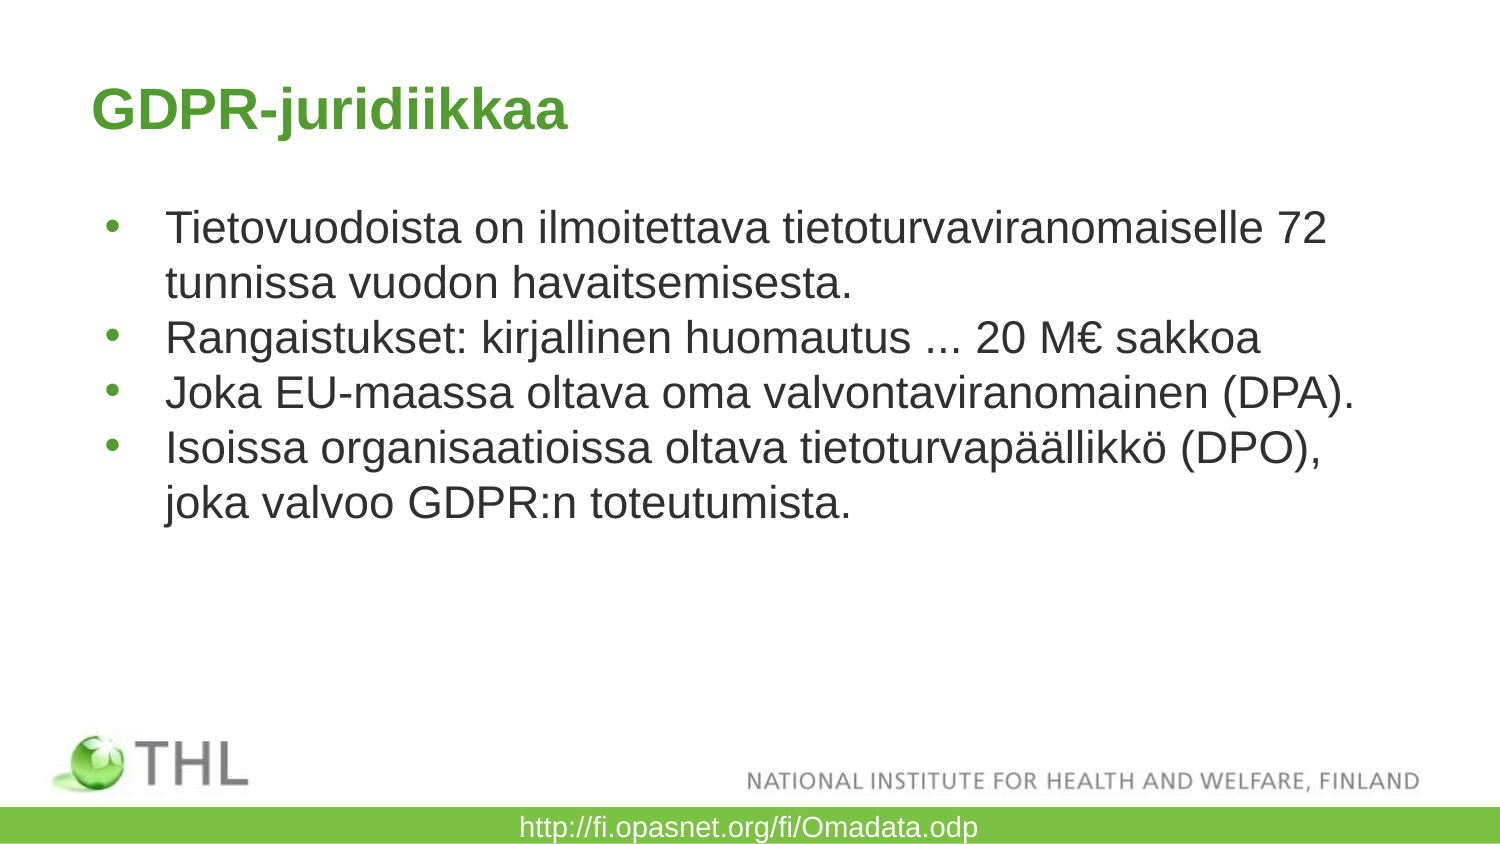

# GDPR-juridiikkaa
Tietovuodoista on ilmoitettava tietoturvaviranomaiselle 72 tunnissa vuodon havaitsemisesta.
Rangaistukset: kirjallinen huomautus ... 20 M€ sakkoa
Joka EU-maassa oltava oma valvontaviranomainen (DPA).
Isoissa organisaatioissa oltava tietoturvapäällikkö (DPO), joka valvoo GDPR:n toteutumista.